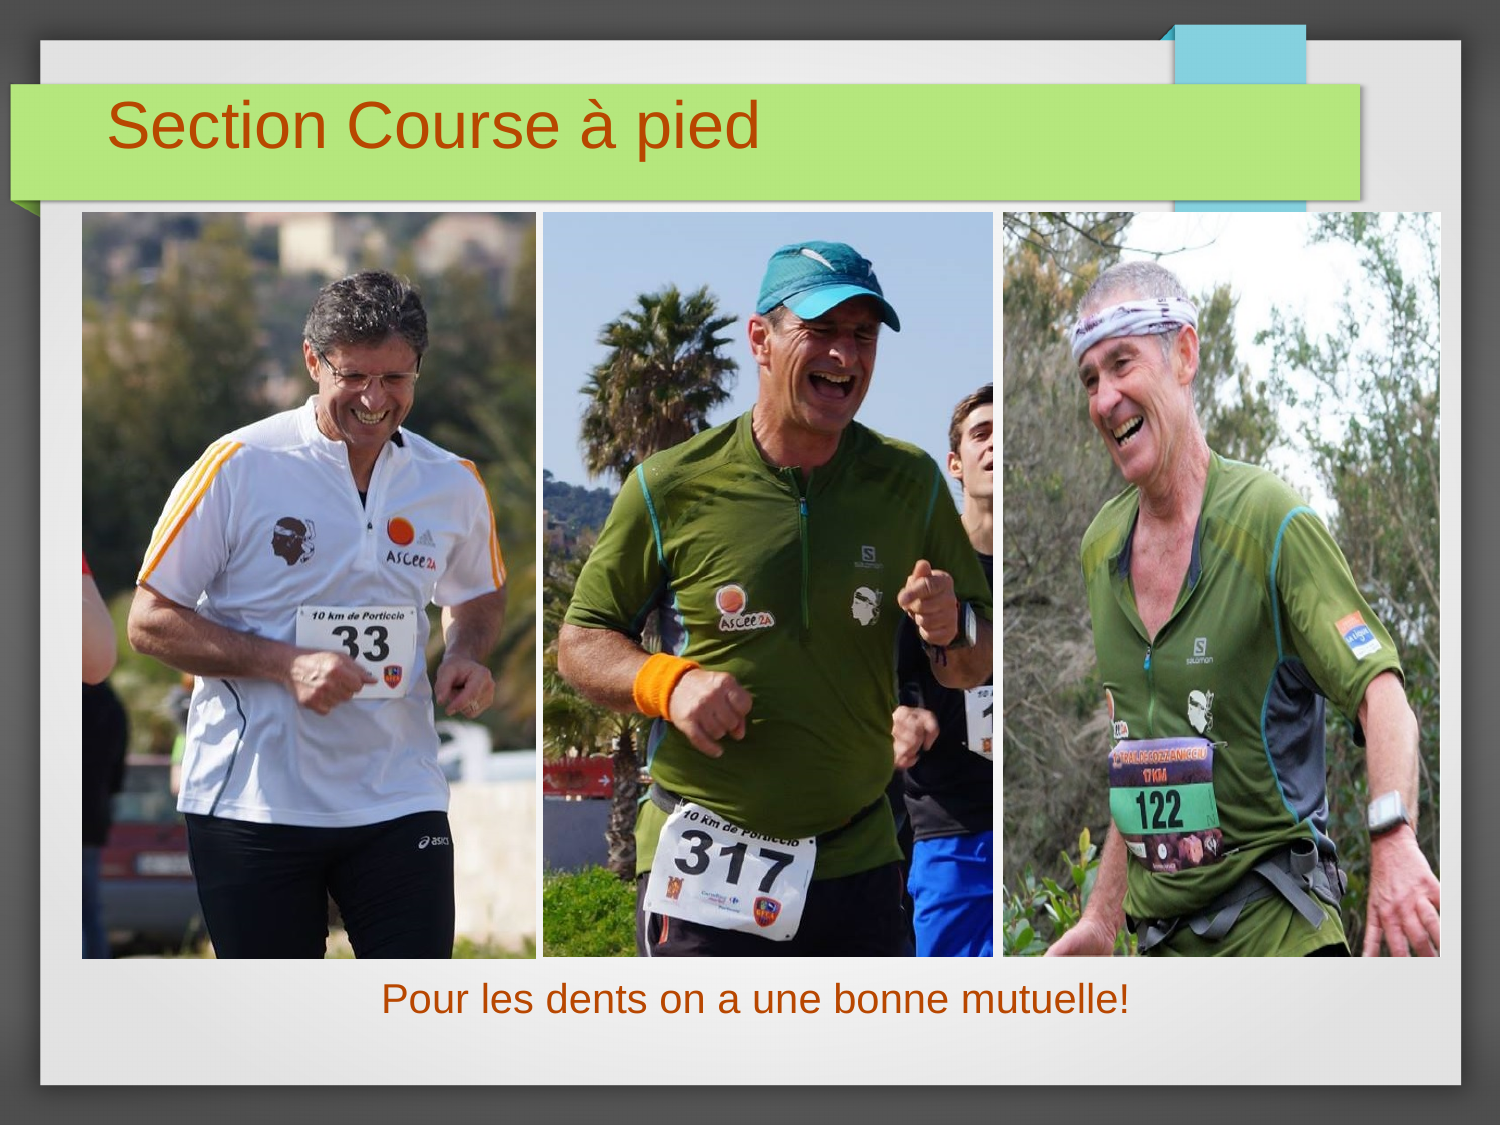

# Section Course à pied
Pour les dents on a une bonne mutuelle!